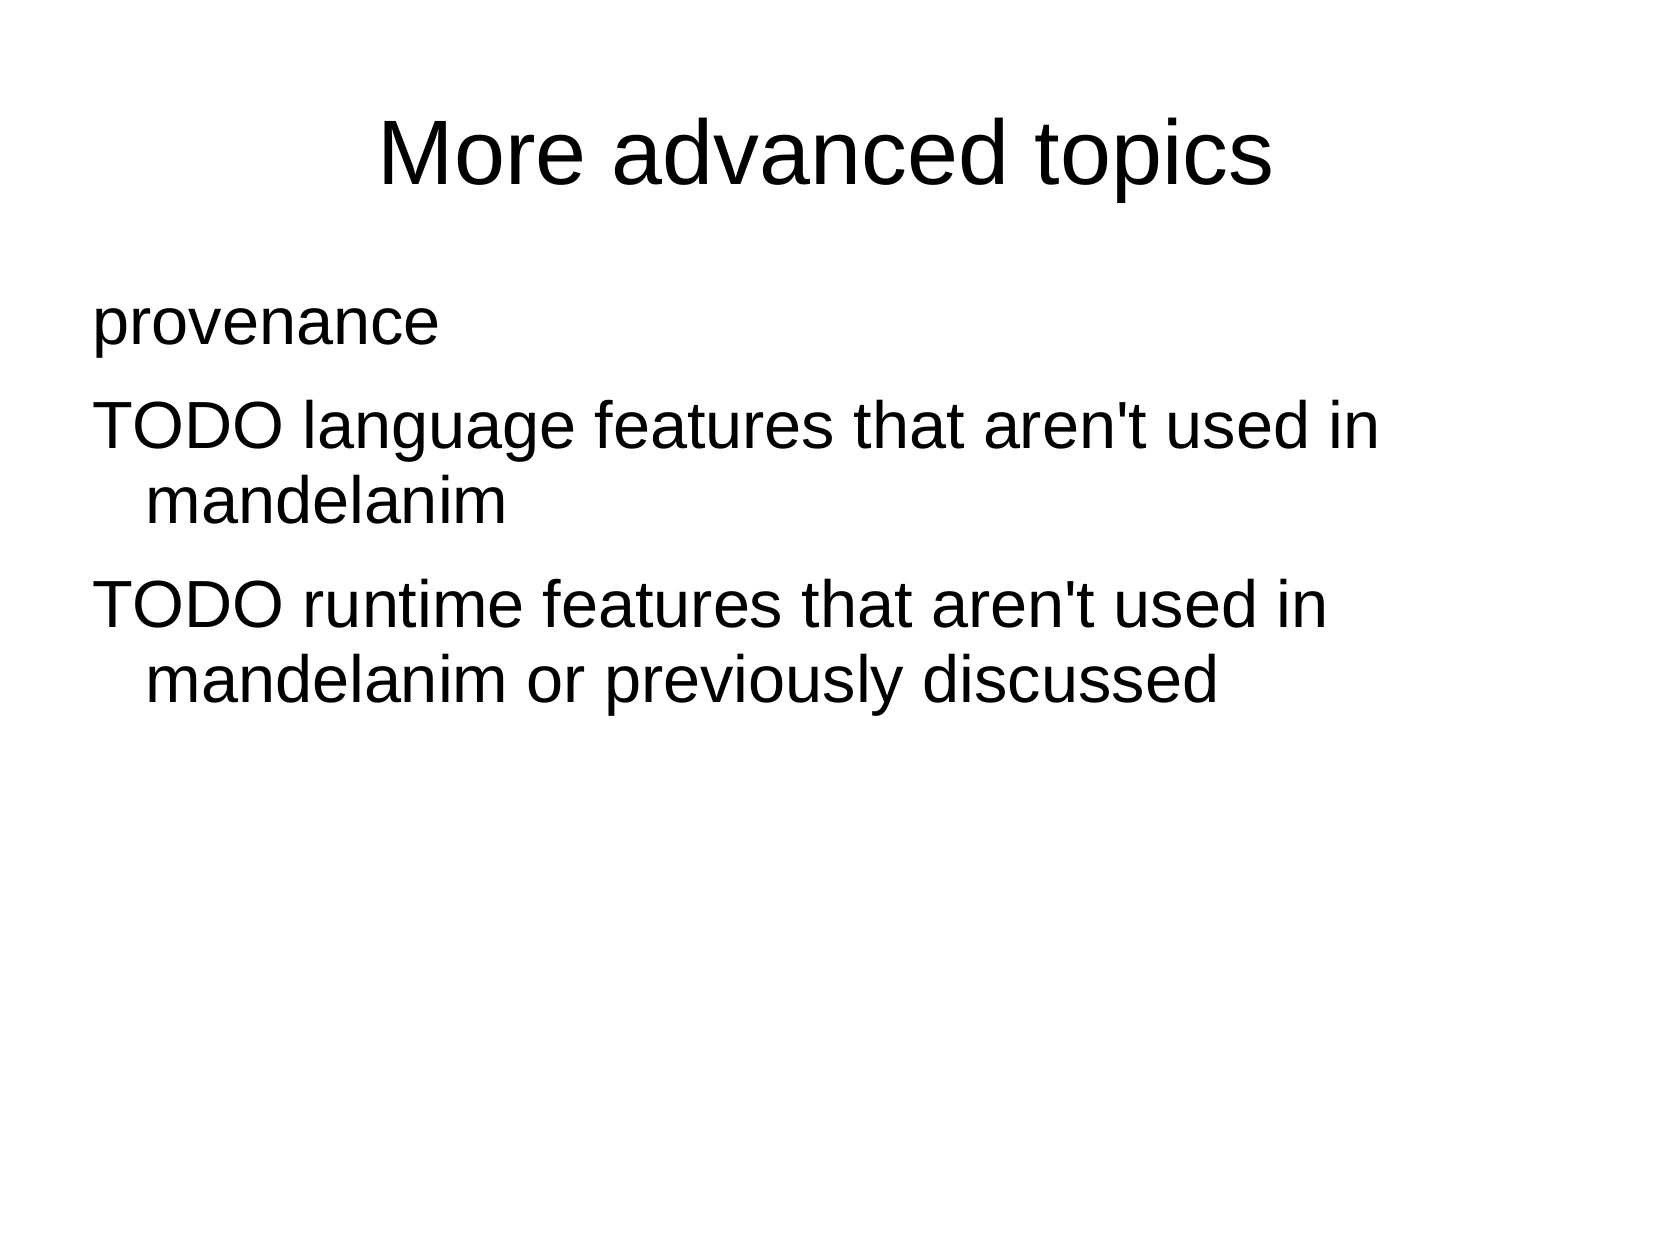

# More advanced topics
provenance
TODO language features that aren't used in mandelanim
TODO runtime features that aren't used in mandelanim or previously discussed